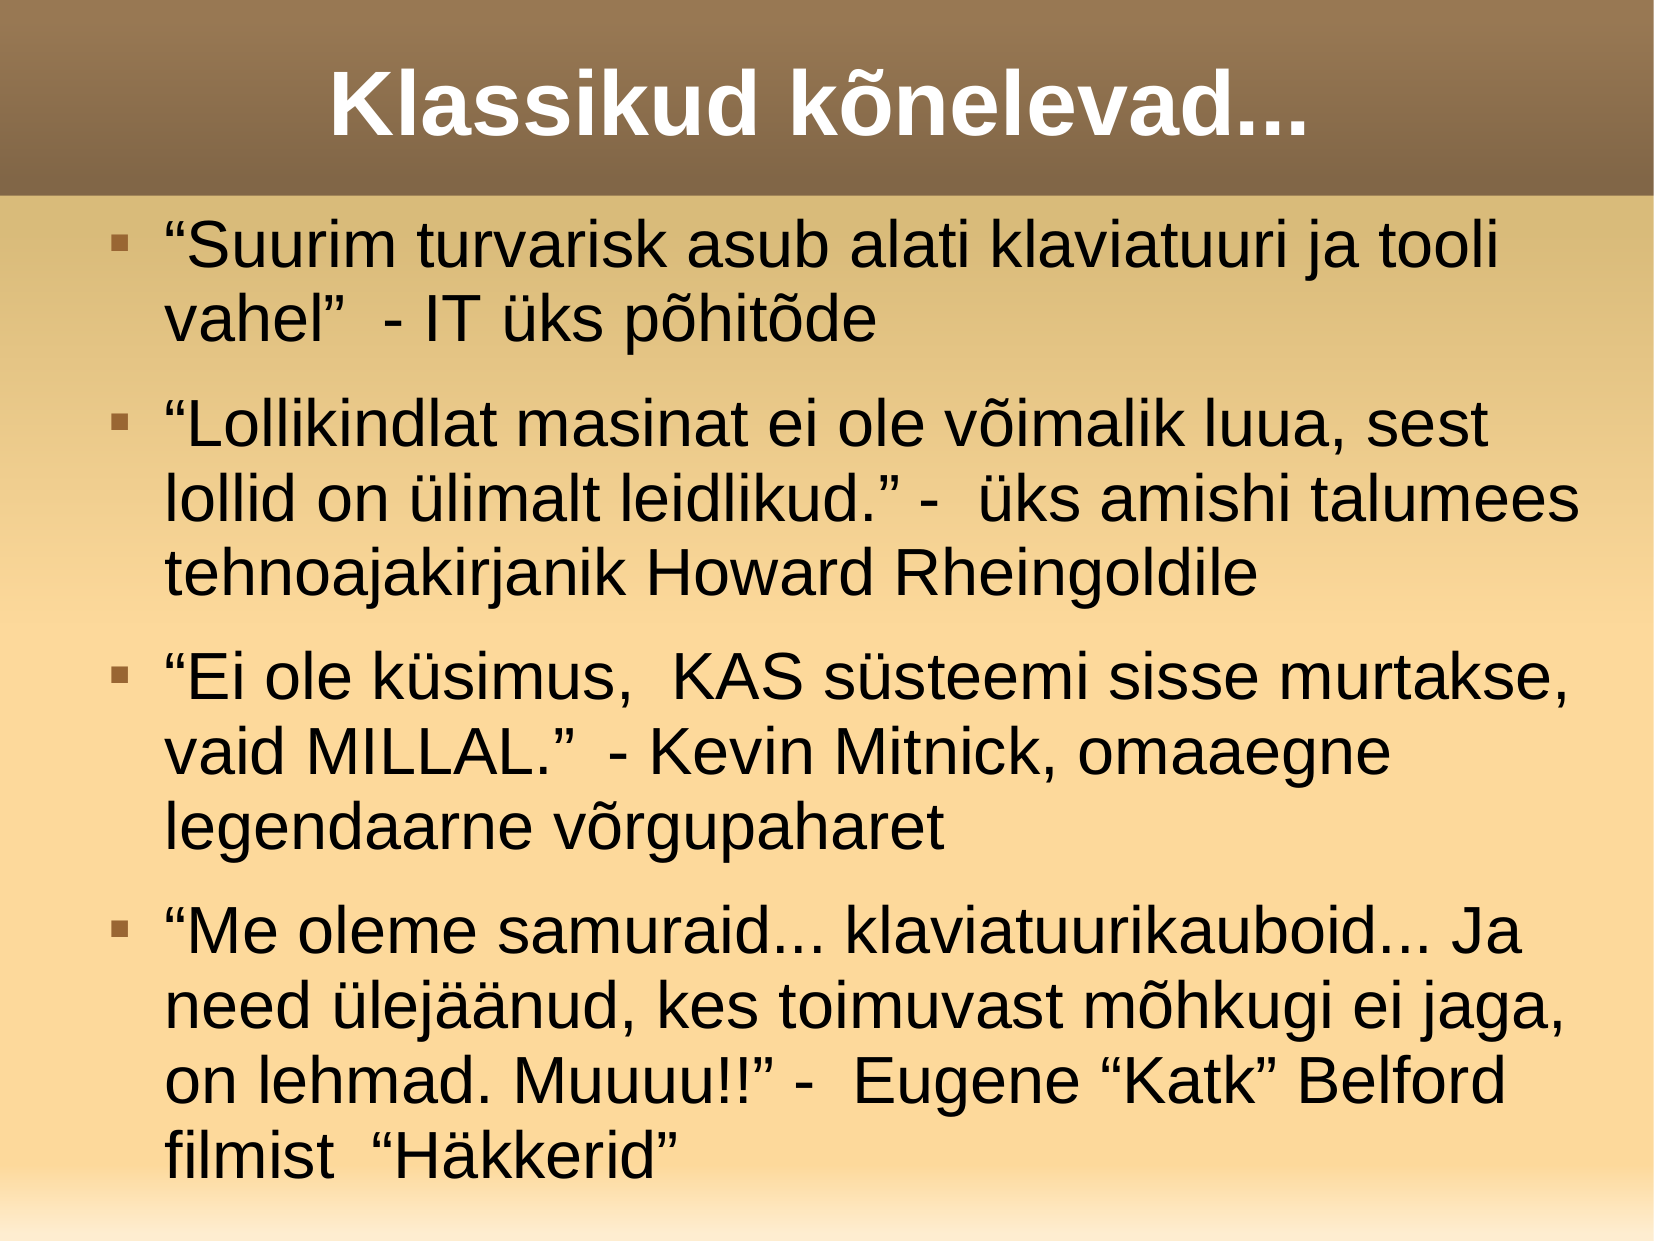

# Klassikud kõnelevad...
“Suurim turvarisk asub alati klaviatuuri ja tooli vahel” - IT üks põhitõde
“Lollikindlat masinat ei ole võimalik luua, sest lollid on ülimalt leidlikud.” - üks amishi talumees tehnoajakirjanik Howard Rheingoldile
“Ei ole küsimus, KAS süsteemi sisse murtakse, vaid MILLAL.”	- Kevin Mitnick, omaaegne legendaarne võrgupaharet
“Me oleme samuraid... klaviatuurikauboid... Ja need ülejäänud, kes toimuvast mõhkugi ei jaga, on lehmad. Muuuu!!” - Eugene “Katk” Belford filmist “Häkkerid”